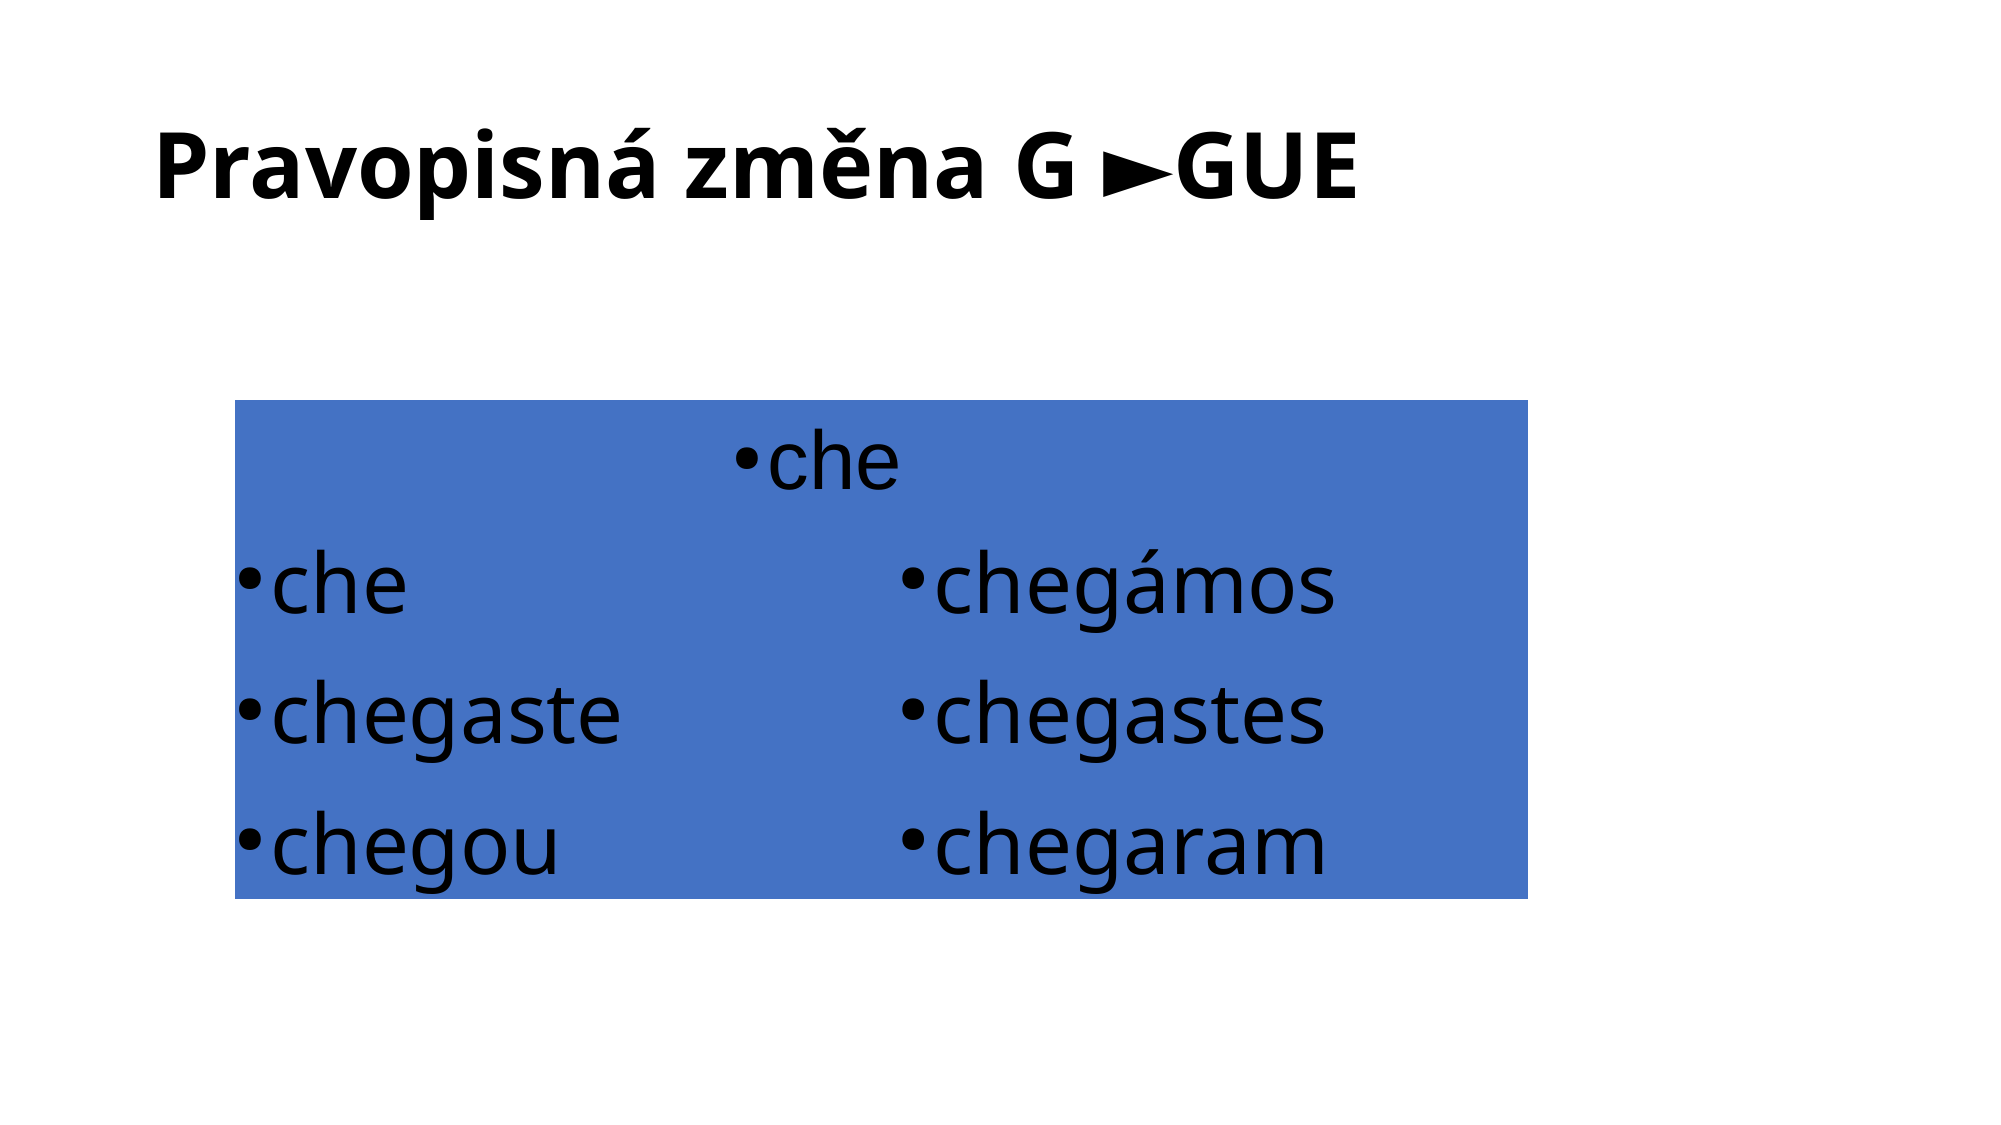

# Pravopisná změna G ►GUE
| chegar | |
| --- | --- |
| cheguei | chegámos |
| chegaste | chegastes |
| chegou | chegaram |